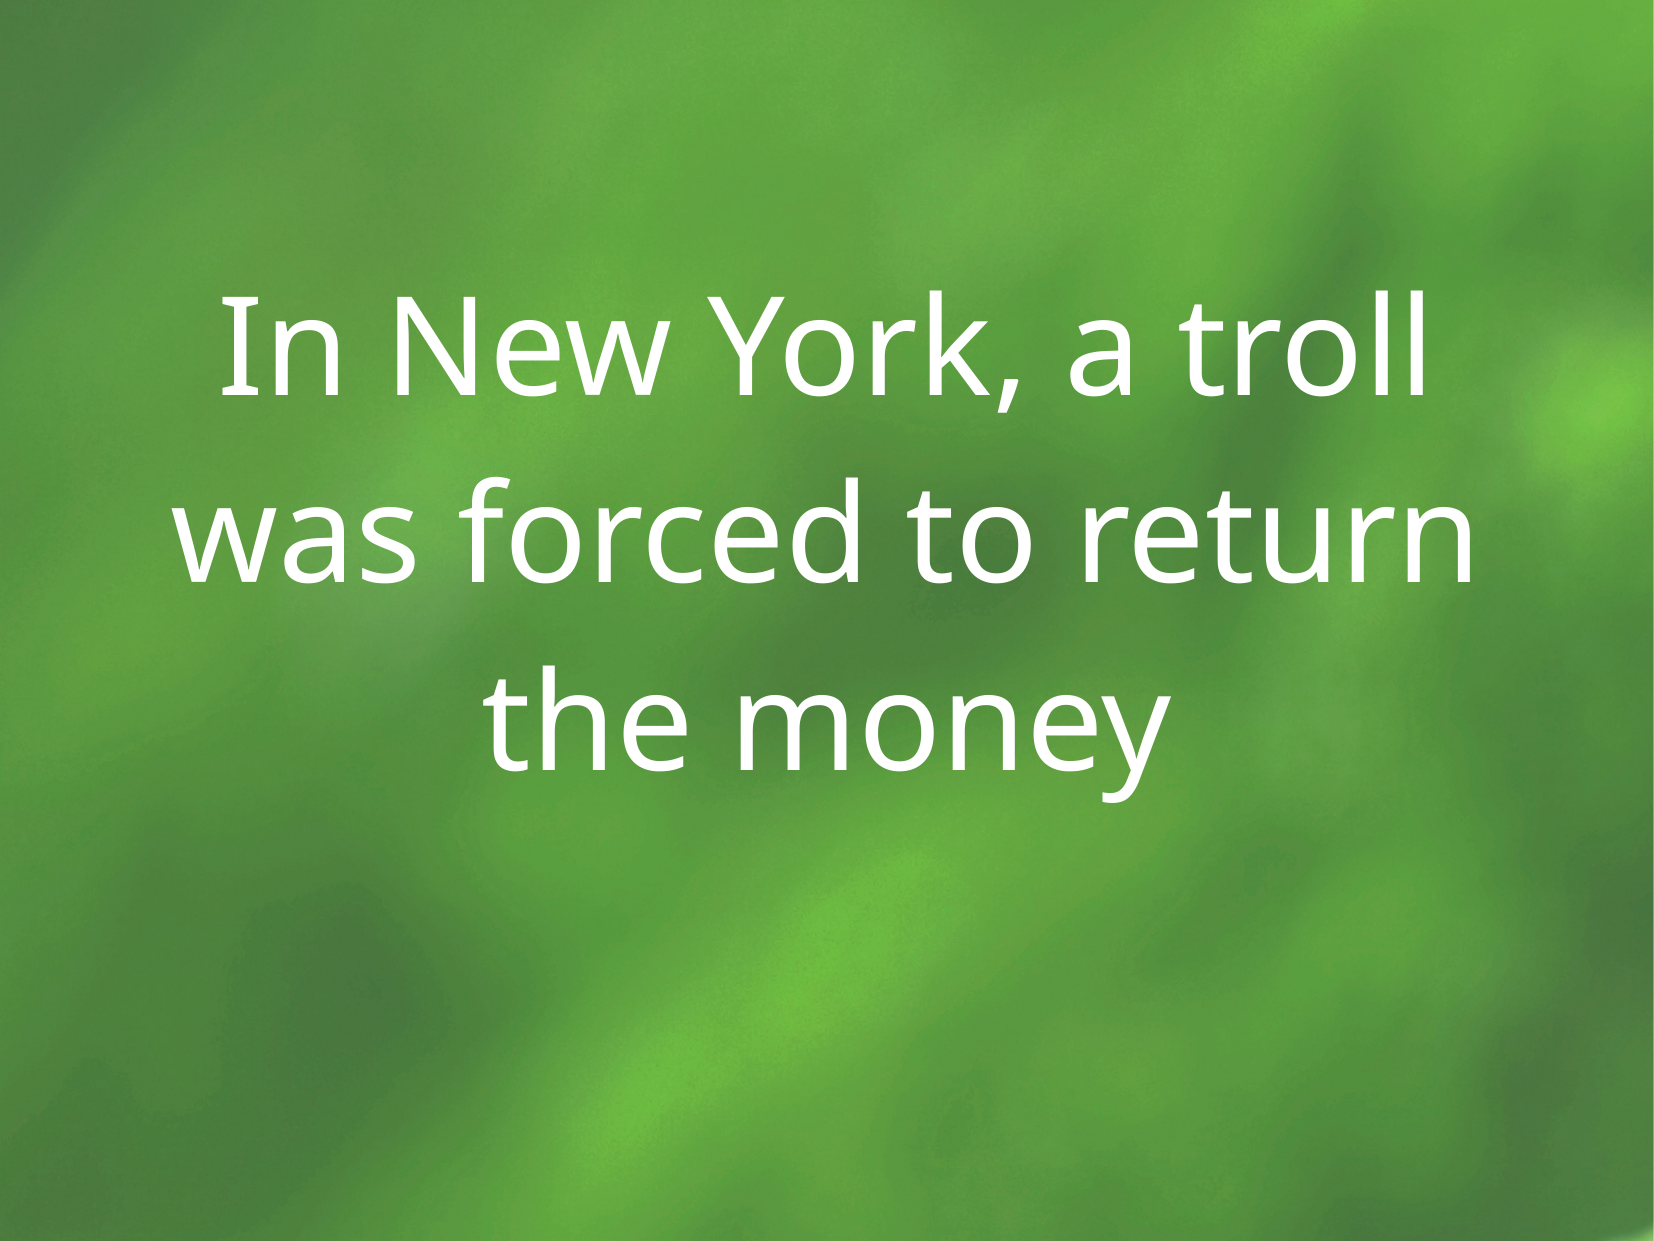

# In New York, a troll was forced to return the money